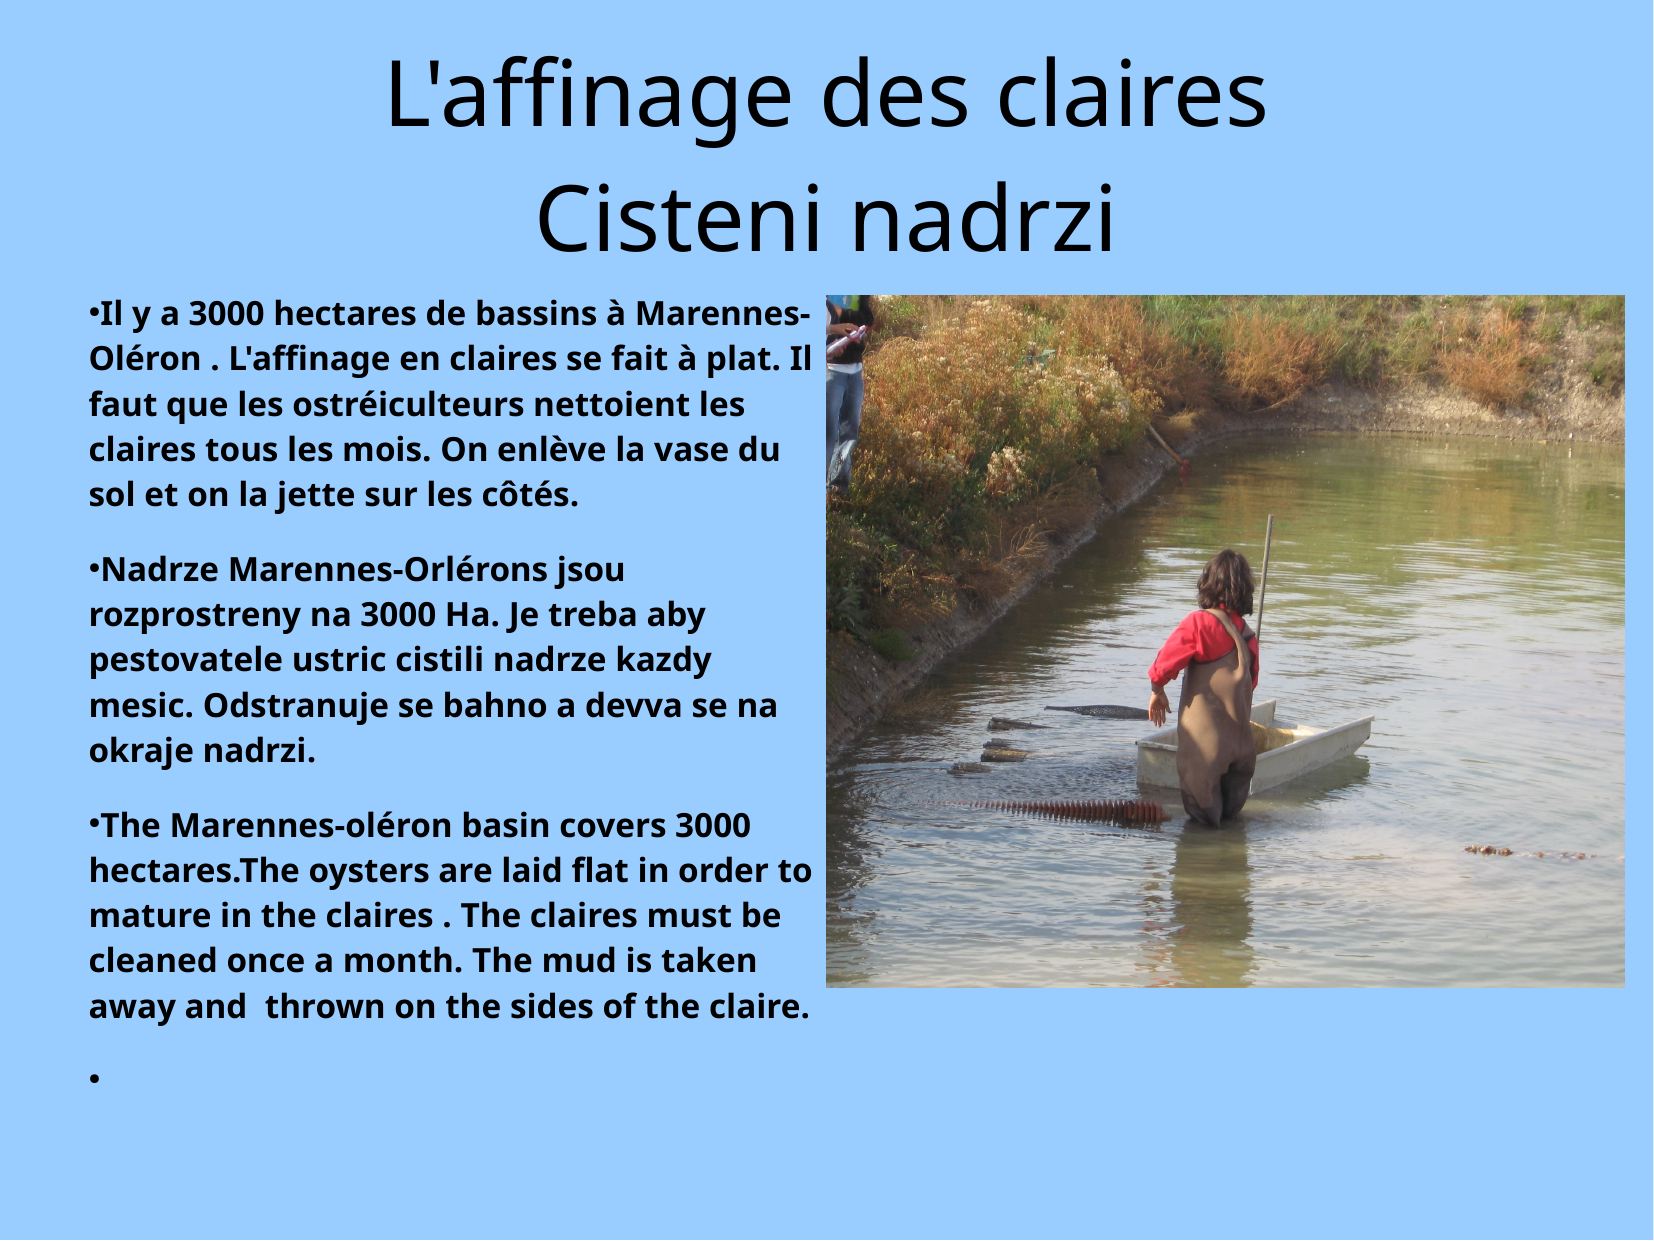

# L'affinage des claires Cisteni nadrzi
Il y a 3000 hectares de bassins à Marennes-Oléron . L'affinage en claires se fait à plat. Il faut que les ostréiculteurs nettoient les claires tous les mois. On enlève la vase du sol et on la jette sur les côtés.
Nadrze Marennes-Orlérons jsou rozprostreny na 3000 Ha. Je treba aby pestovatele ustric cistili nadrze kazdy mesic. Odstranuje se bahno a devva se na okraje nadrzi.
The Marennes-oléron basin covers 3000 hectares.The oysters are laid flat in order to mature in the claires . The claires must be cleaned once a month. The mud is taken away and thrown on the sides of the claire.